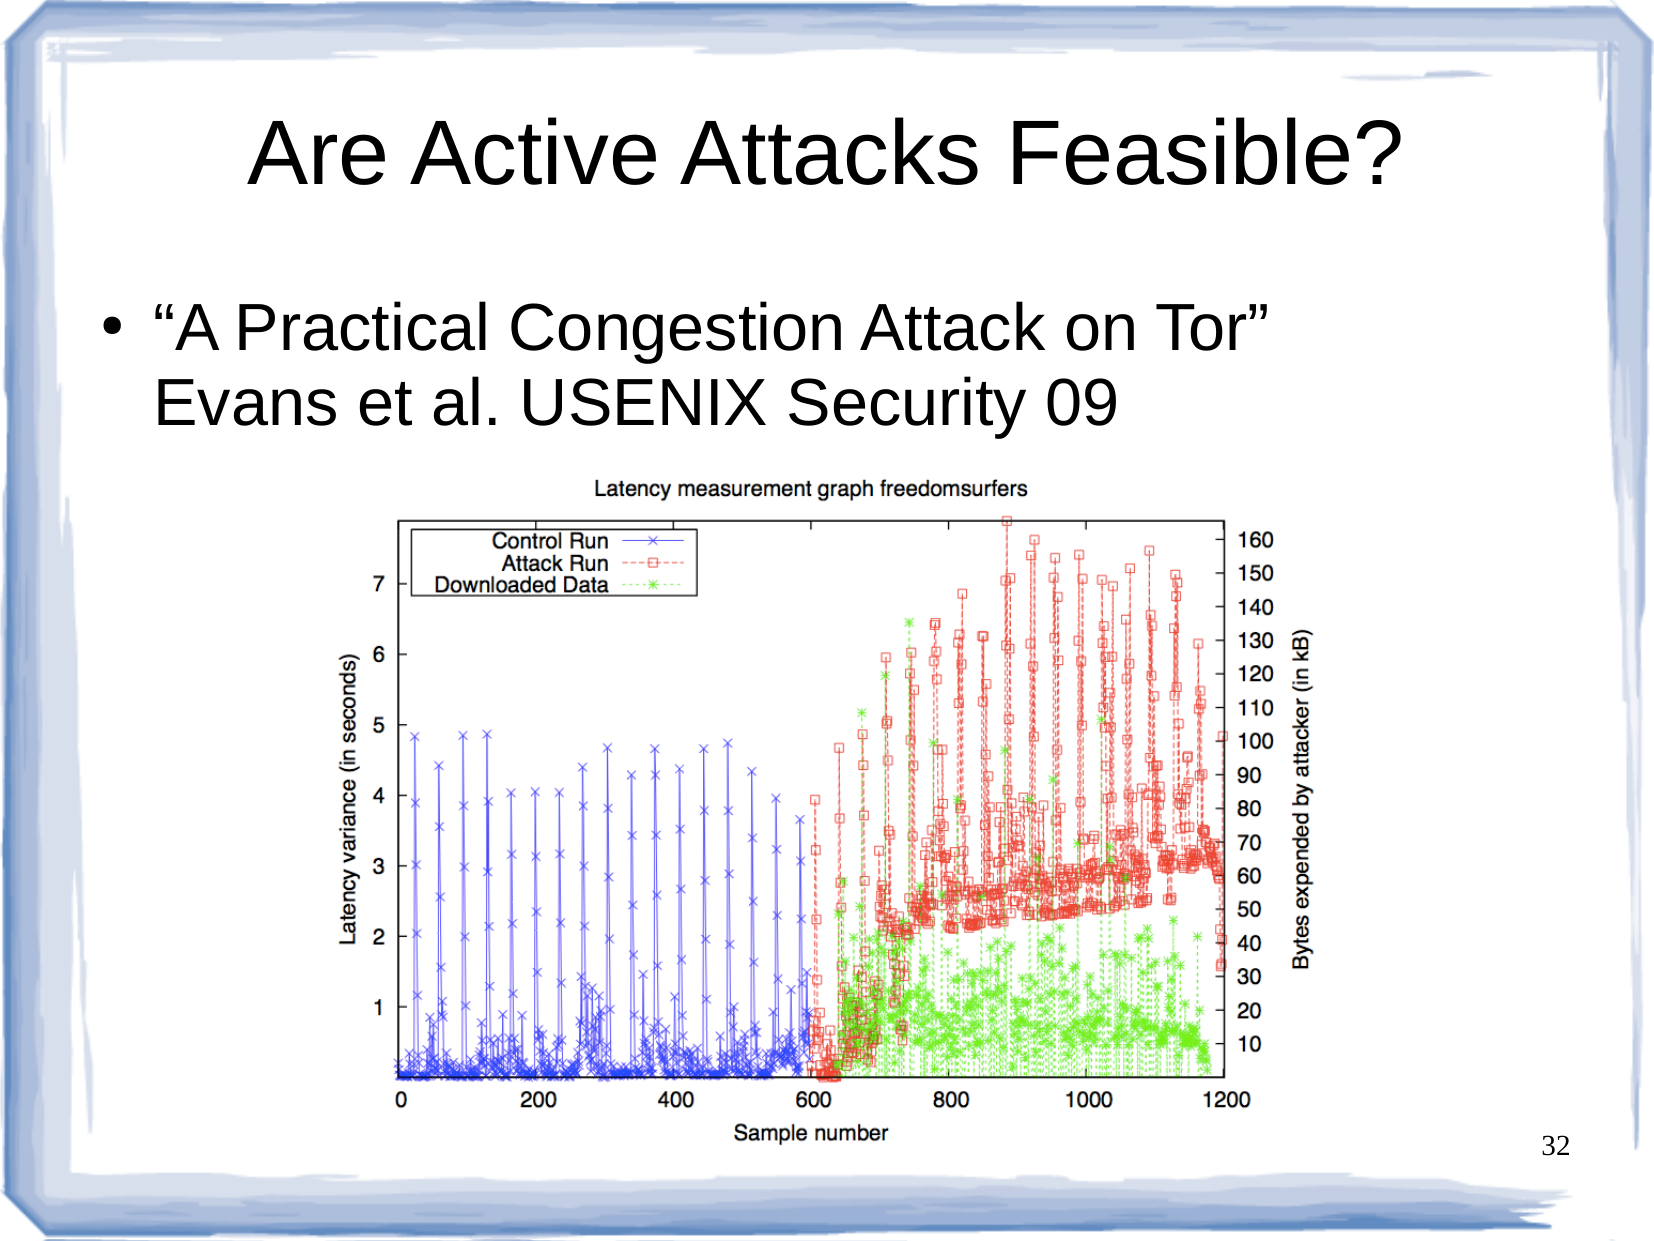

# Are Active Attacks Feasible?
“A Practical Congestion Attack on Tor”
Evans et al. USENIX Security 09
32